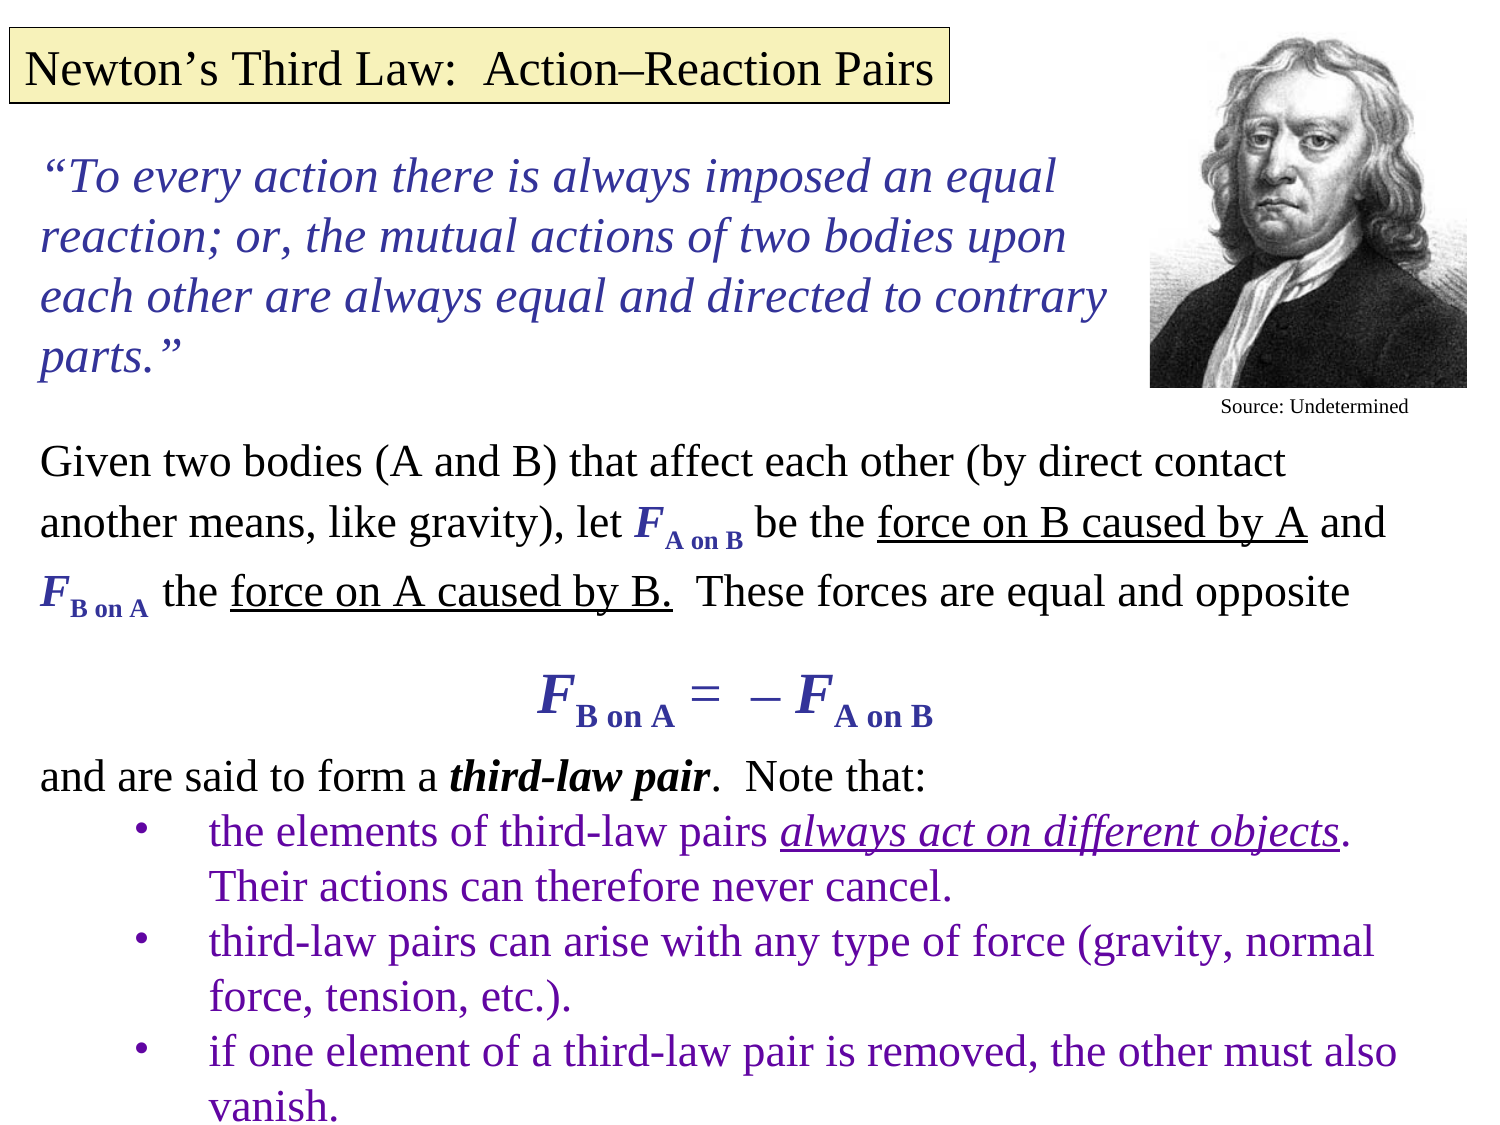

Newton’s Third Law: Action–Reaction Pairs
“To every action there is always imposed an equal
reaction; or, the mutual actions of two bodies upon
each other are always equal and directed to contrary
parts.”
Given two bodies (A and B) that affect each other (by direct contact
another means, like gravity), let FA on B be the force on B caused by A and
FB on A the force on A caused by B. These forces are equal and opposite
 FB on A = – FA on B
and are said to form a third-law pair. Note that:
the elements of third-law pairs always act on different objects. Their actions can therefore never cancel.
third-law pairs can arise with any type of force (gravity, normal force, tension, etc.).
if one element of a third-law pair is removed, the other must also vanish.
Source: Undetermined